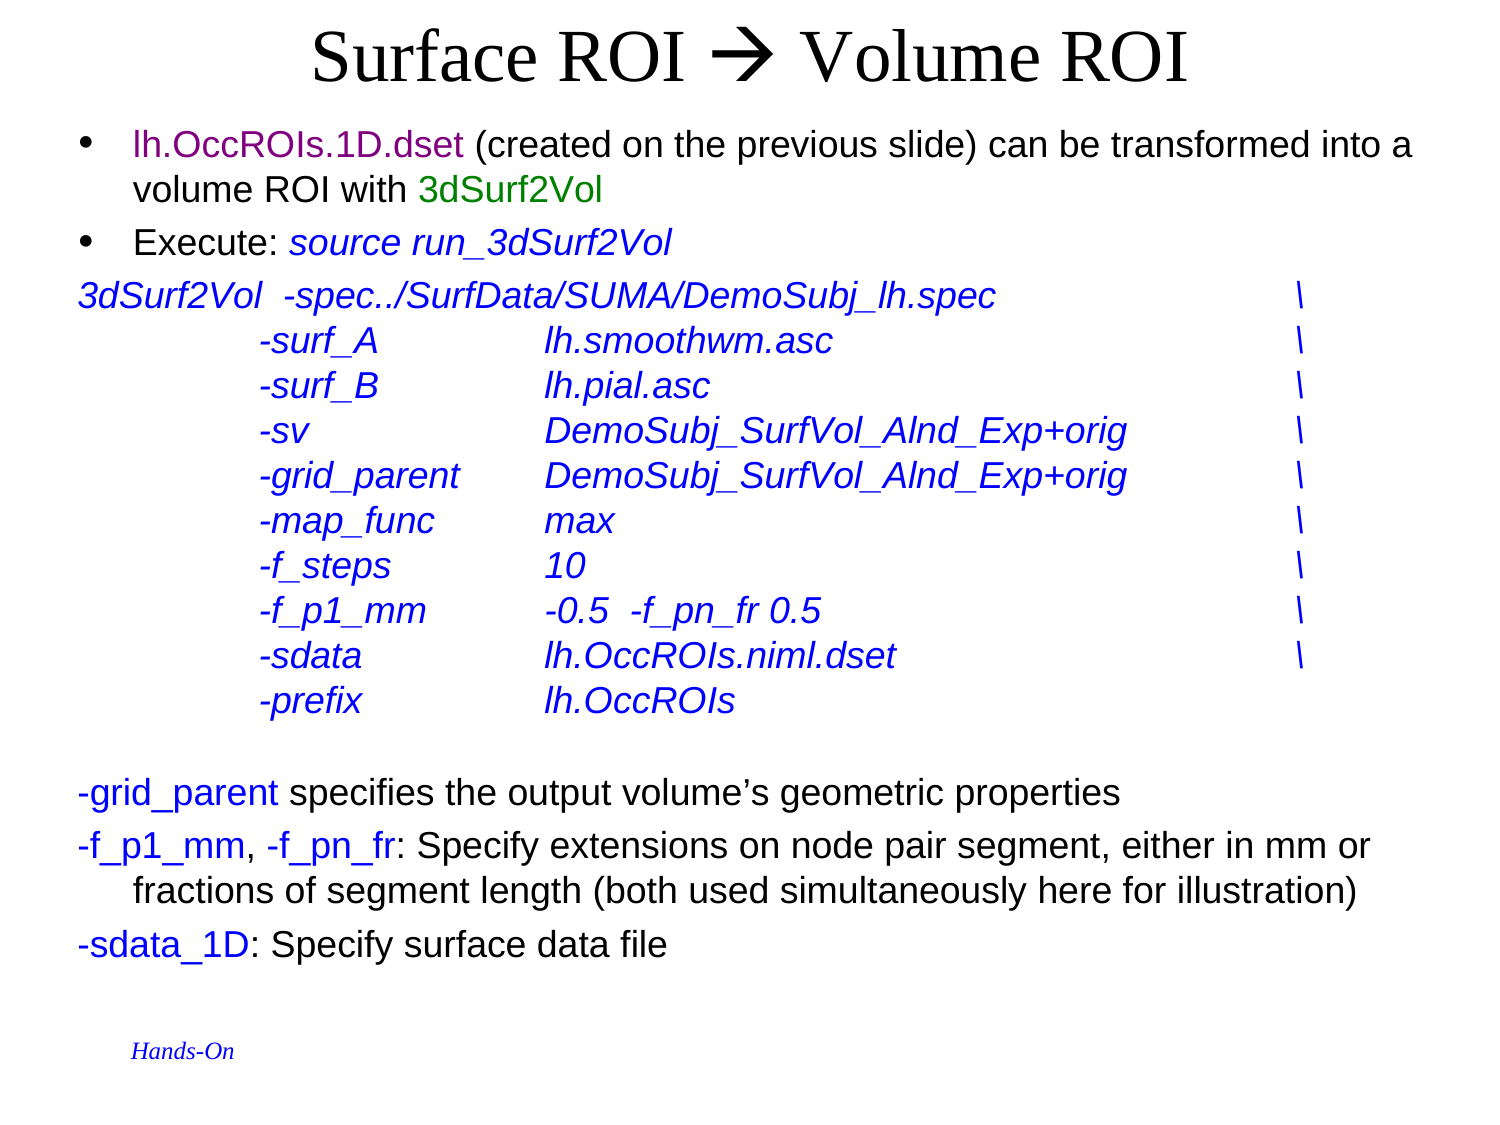

# Surface ROI  Volume ROI
lh.OccROIs.1D.dset (created on the previous slide) can be transformed into a volume ROI with 3dSurf2Vol
Execute: source run_3dSurf2Vol
3dSurf2Vol -spec../SurfData/SUMA/DemoSubj_lh.spec 		\
 -surf_A 	lh.smoothwm.asc 		\
 -surf_B 	lh.pial.asc 			\
 -sv 	DemoSubj_SurfVol_Alnd_Exp+orig 	\
 -grid_parent 	DemoSubj_SurfVol_Alnd_Exp+orig 	\
 -map_func 	max 			\
 -f_steps 	10 			\
 -f_p1_mm 	-0.5 -f_pn_fr 0.5 		\
 -sdata 	lh.OccROIs.niml.dset 		\
 -prefix 	lh.OccROIs
-grid_parent specifies the output volume’s geometric properties
-f_p1_mm, -f_pn_fr: Specify extensions on node pair segment, either in mm or fractions of segment length (both used simultaneously here for illustration)
-sdata_1D: Specify surface data file
Hands-On